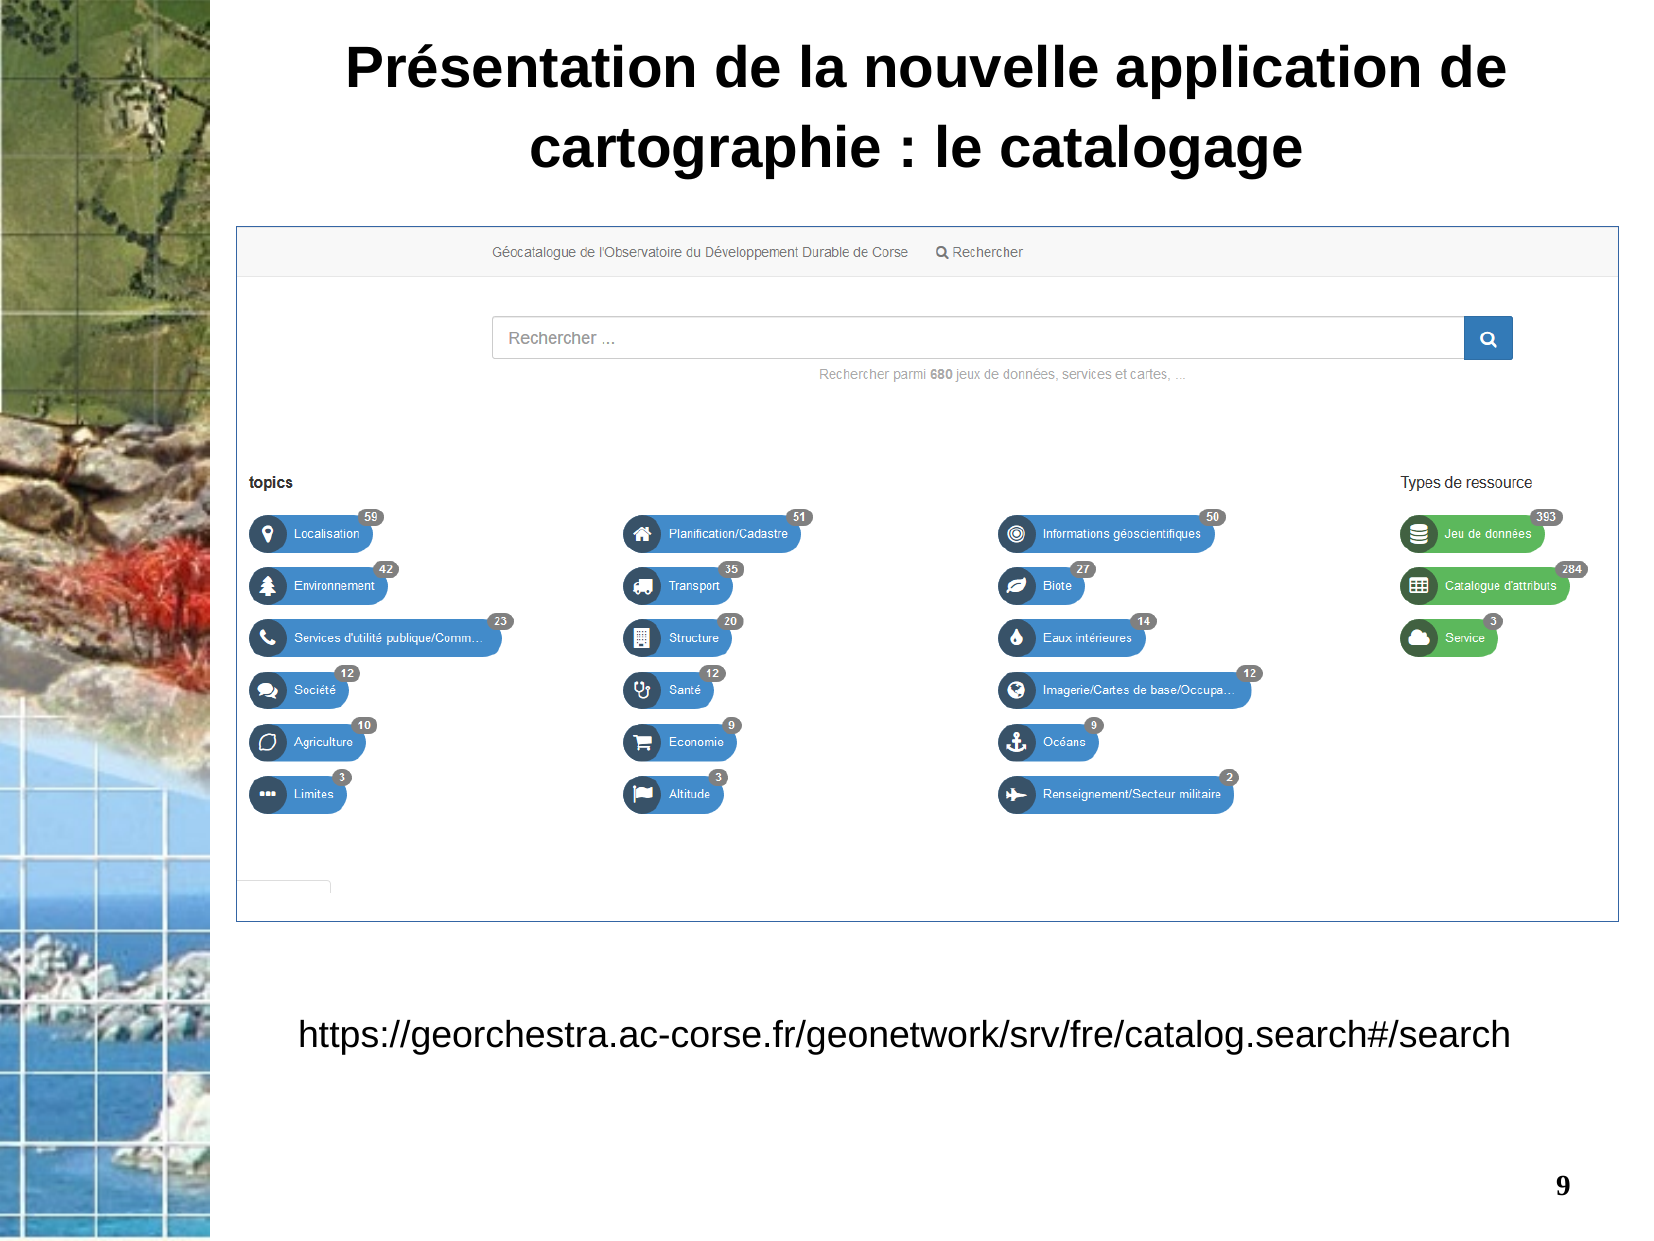

# Présentation de la nouvelle application de cartographie : le catalogage
https://georchestra.ac-corse.fr/geonetwork/srv/fre/catalog.search#/search
9